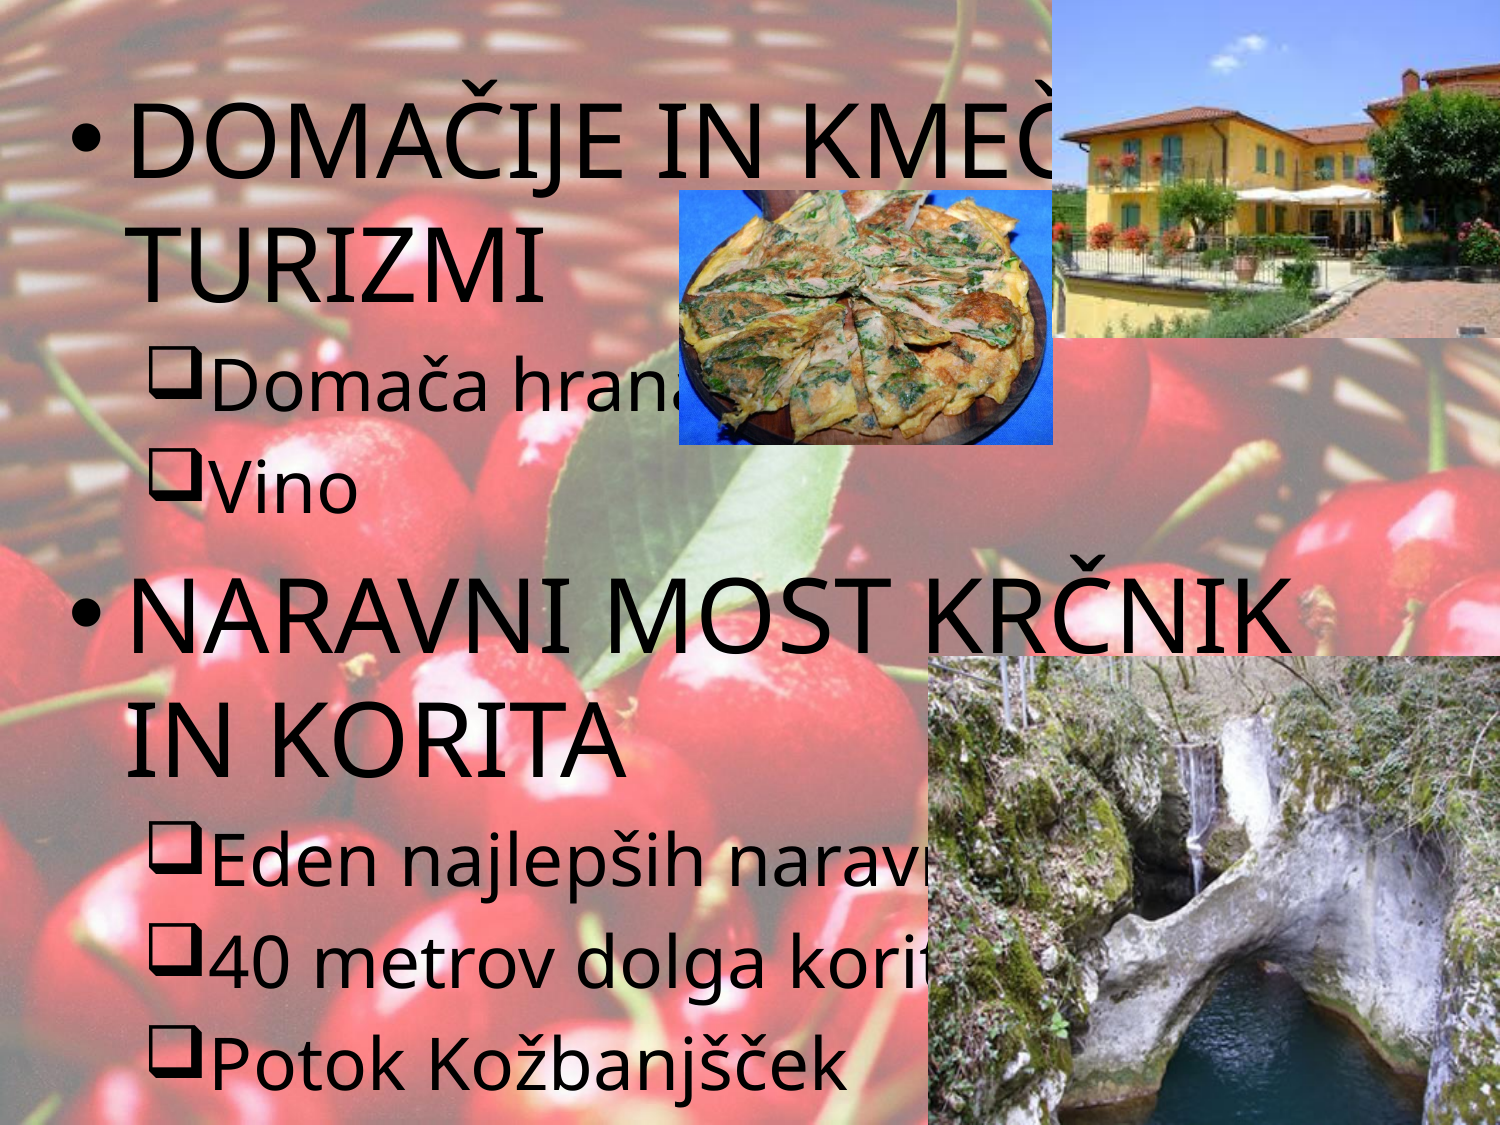

# DOMAČIJE IN KMEČKI TURIZMI
Domača hrana
Vino
NARAVNI MOST KRČNIK IN KORITA
Eden najlepših naravnih mostov
40 metrov dolga korita
Potok Kožbanjšček
Apnenčaste kamnine